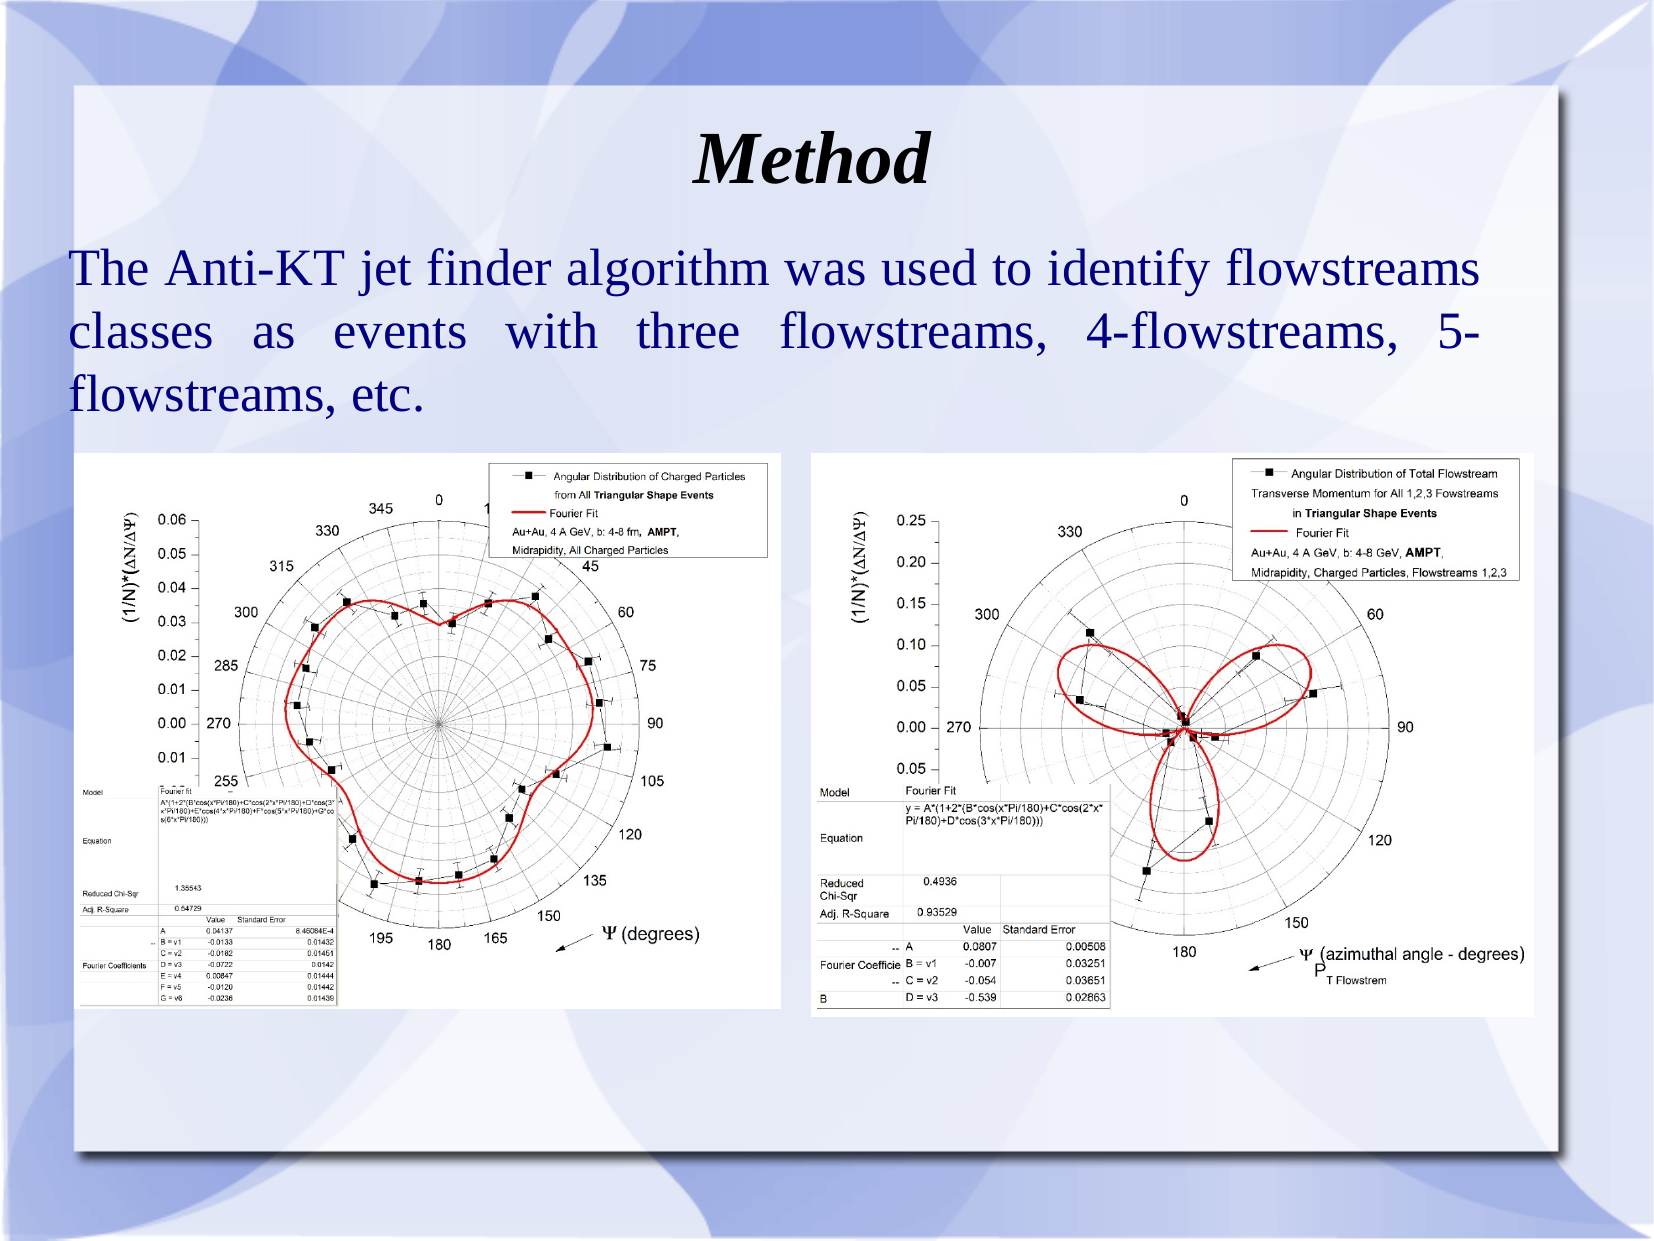

# Method
The Anti-KT jet finder algorithm was used to identify flowstreams classes as events with three flowstreams, 4-flowstreams, 5- flowstreams, etc.